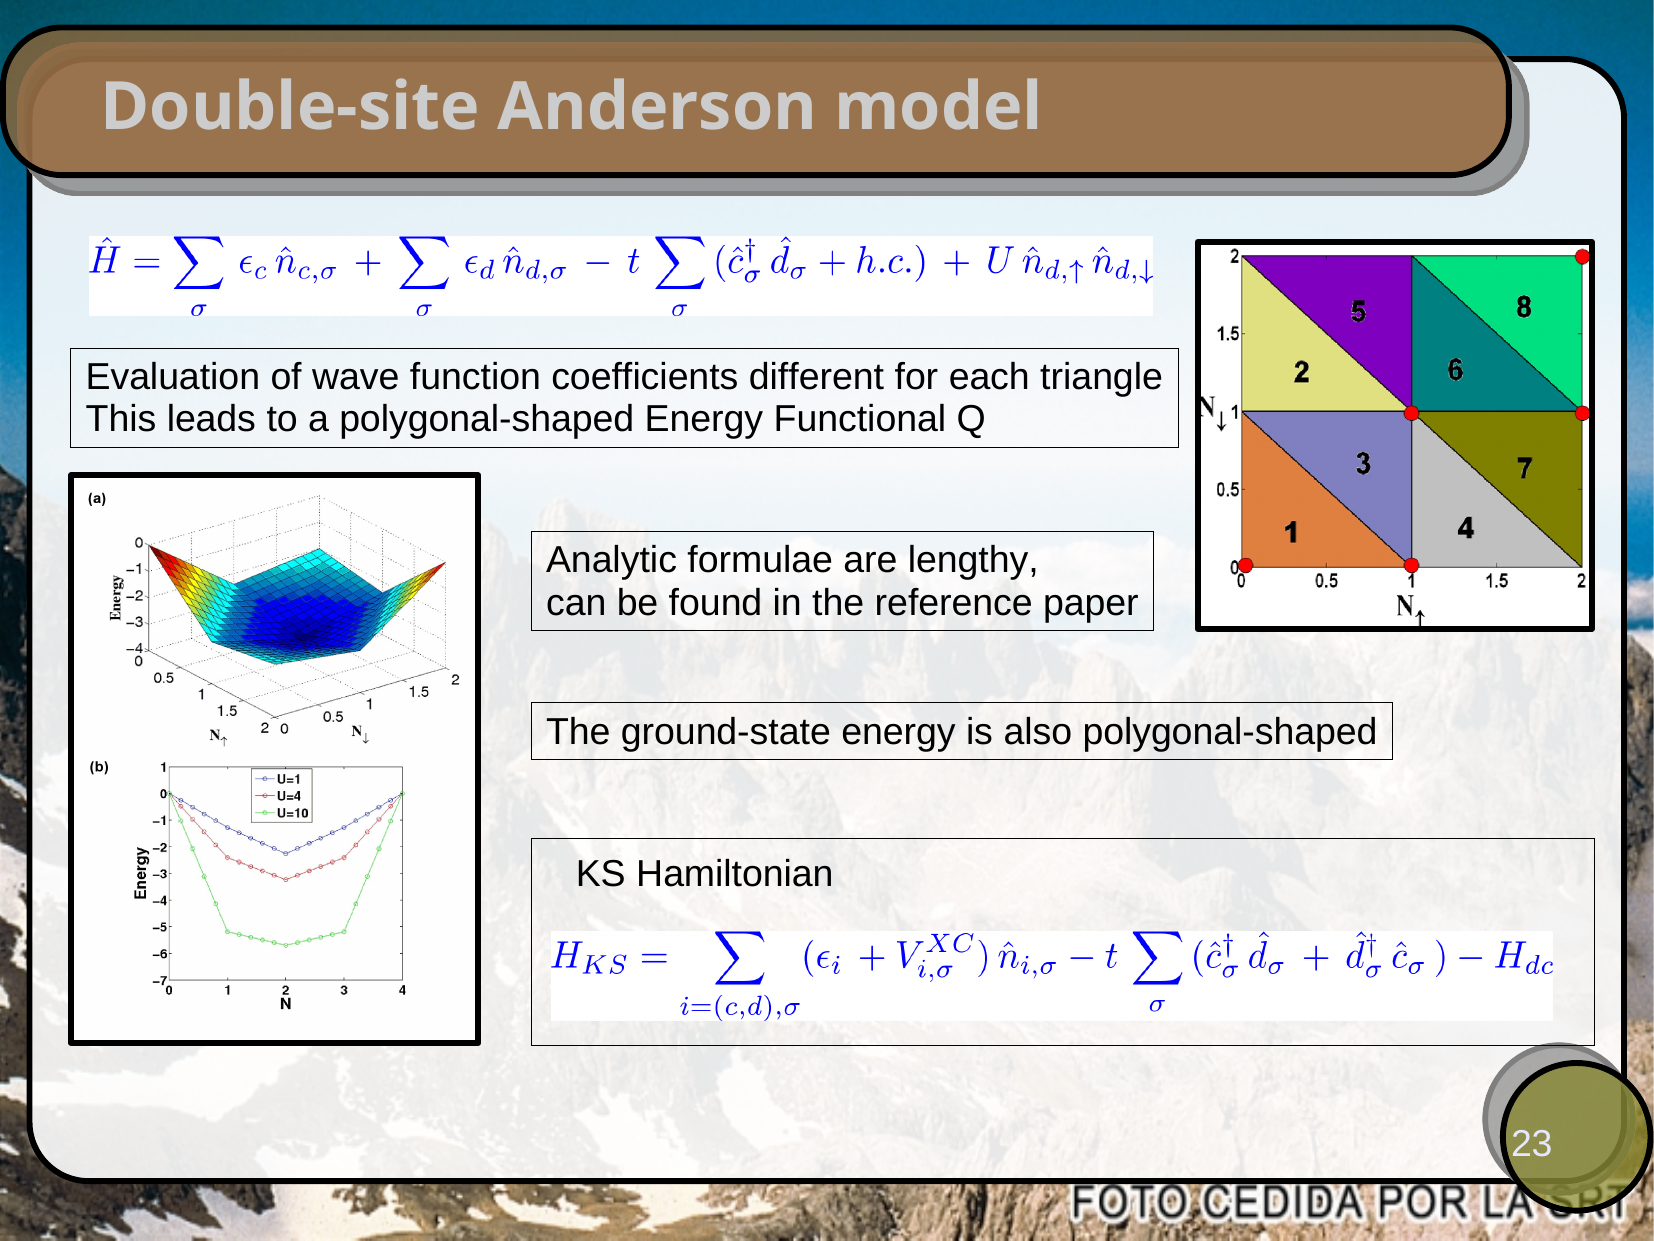

# Double-site Anderson model
Evaluation of wave function coefficients different for each triangle
This leads to a polygonal-shaped Energy Functional Q
Analytic formulae are lengthy,
can be found in the reference paper
The ground-state energy is also polygonal-shaped
KS Hamiltonian
23